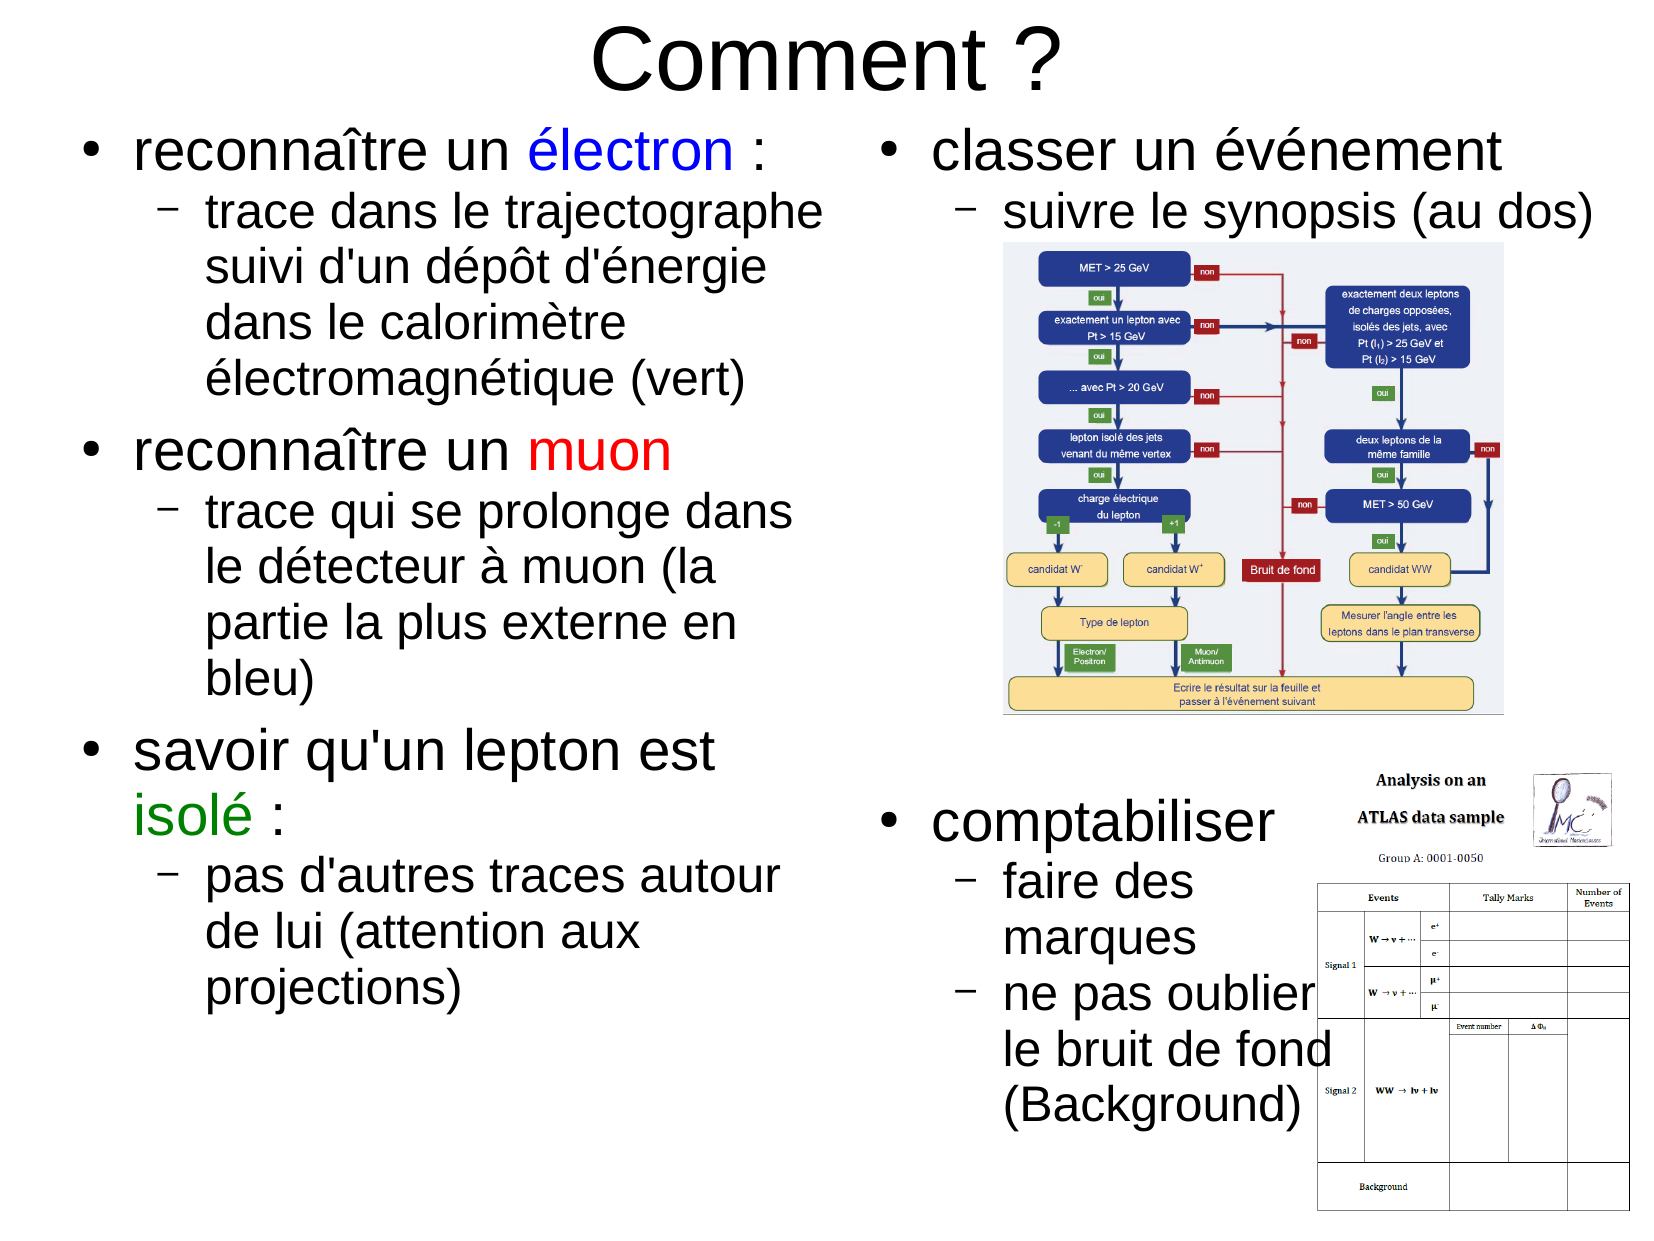

# Comment ?
reconnaître un électron :
trace dans le trajectographe suivi d'un dépôt d'énergie dans le calorimètre électromagnétique (vert)
reconnaître un muon
trace qui se prolonge dans le détecteur à muon (la partie la plus externe en bleu)
savoir qu'un lepton est isolé :
pas d'autres traces autour de lui (attention aux projections)
classer un événement
suivre le synopsis (au dos)
comptabiliser
faire des
marques
ne pas oublier
le bruit de fond
(Background)